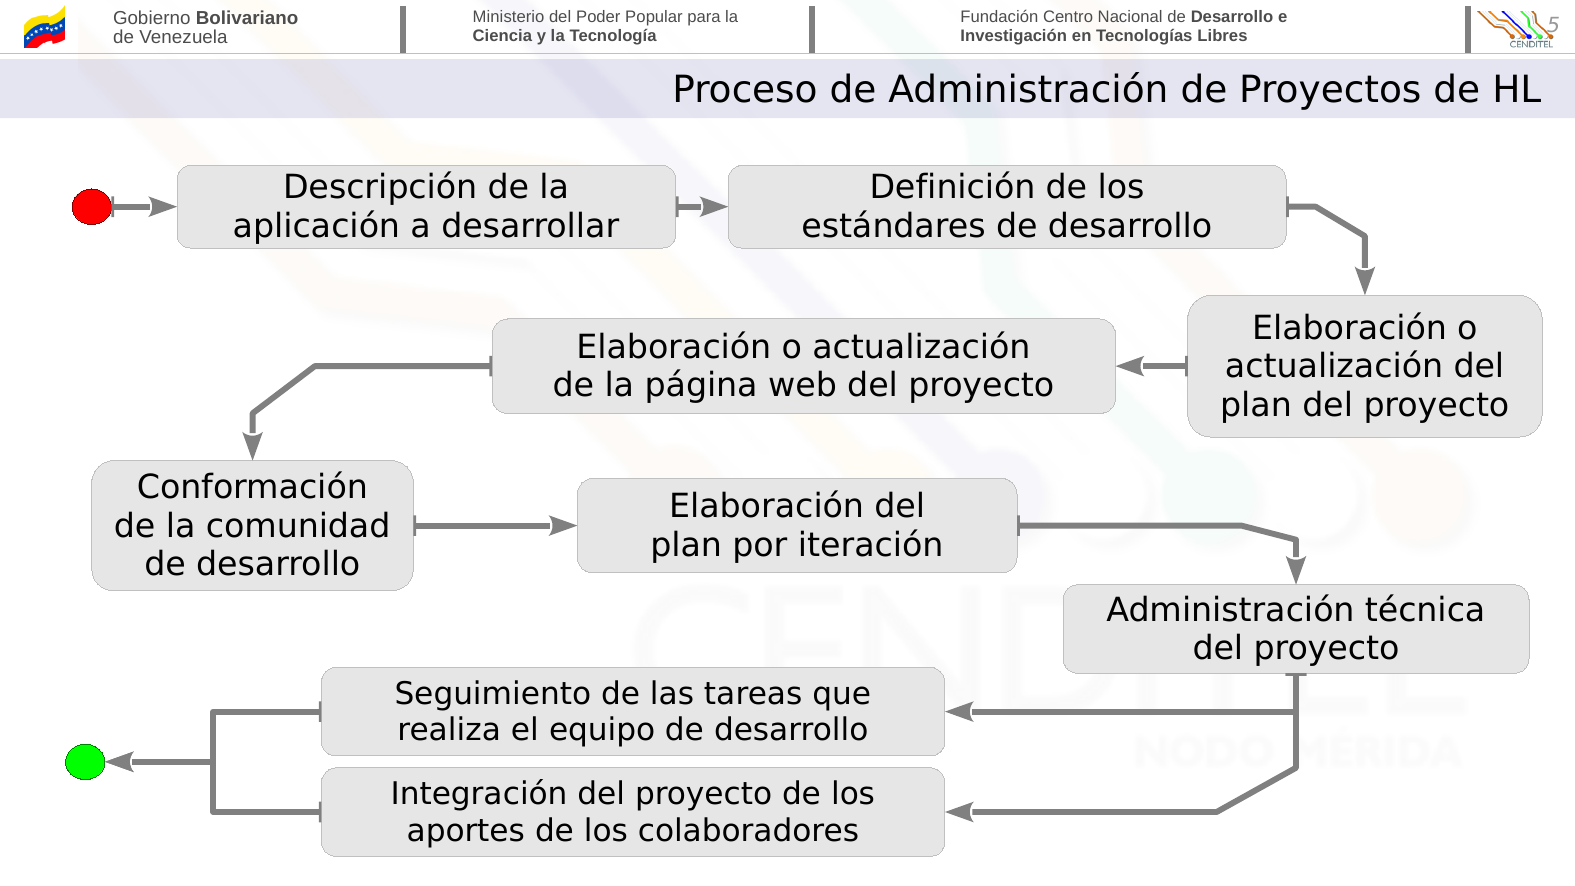

# Proceso de Administración de Proyectos de HL
Descripción de la
aplicación a desarrollar
Definición de los
estándares de desarrollo
Elaboración o
actualización del
plan del proyecto
Elaboración o actualización
de la página web del proyecto
Conformación
de la comunidad
de desarrollo
Elaboración del
plan por iteración
Administración técnica
del proyecto
Seguimiento de las tareas que
realiza el equipo de desarrollo
Integración del proyecto de los
aportes de los colaboradores